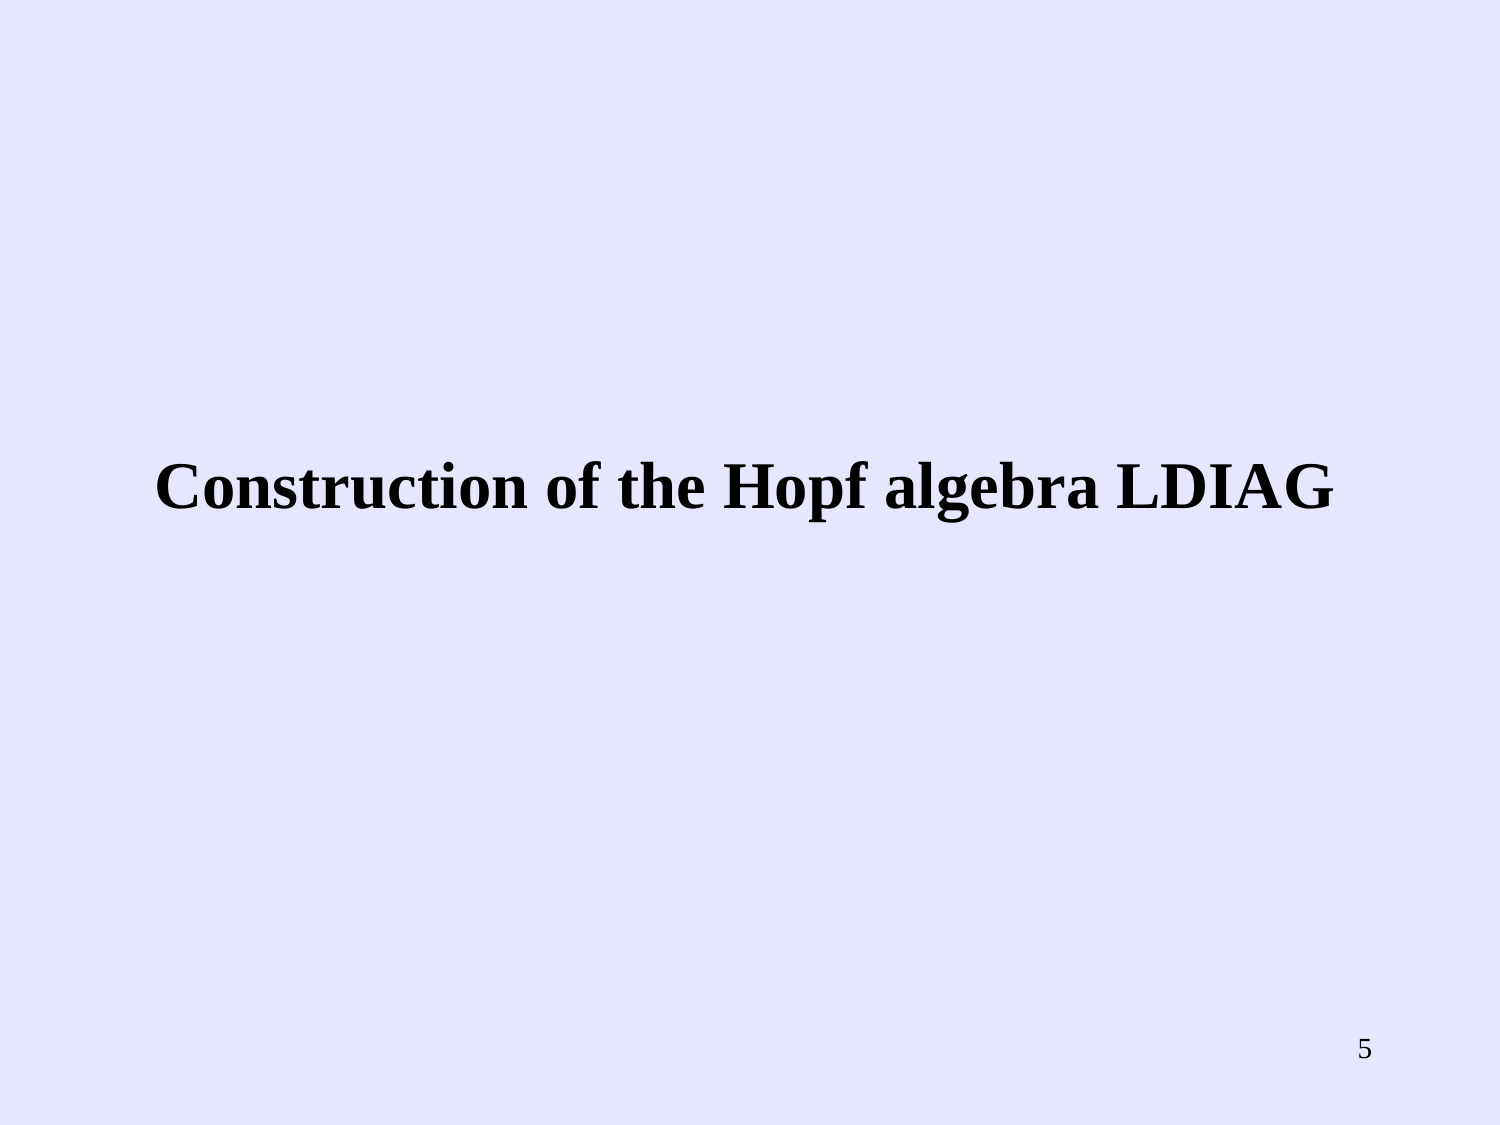

Construction of the Hopf algebra LDIAG
5